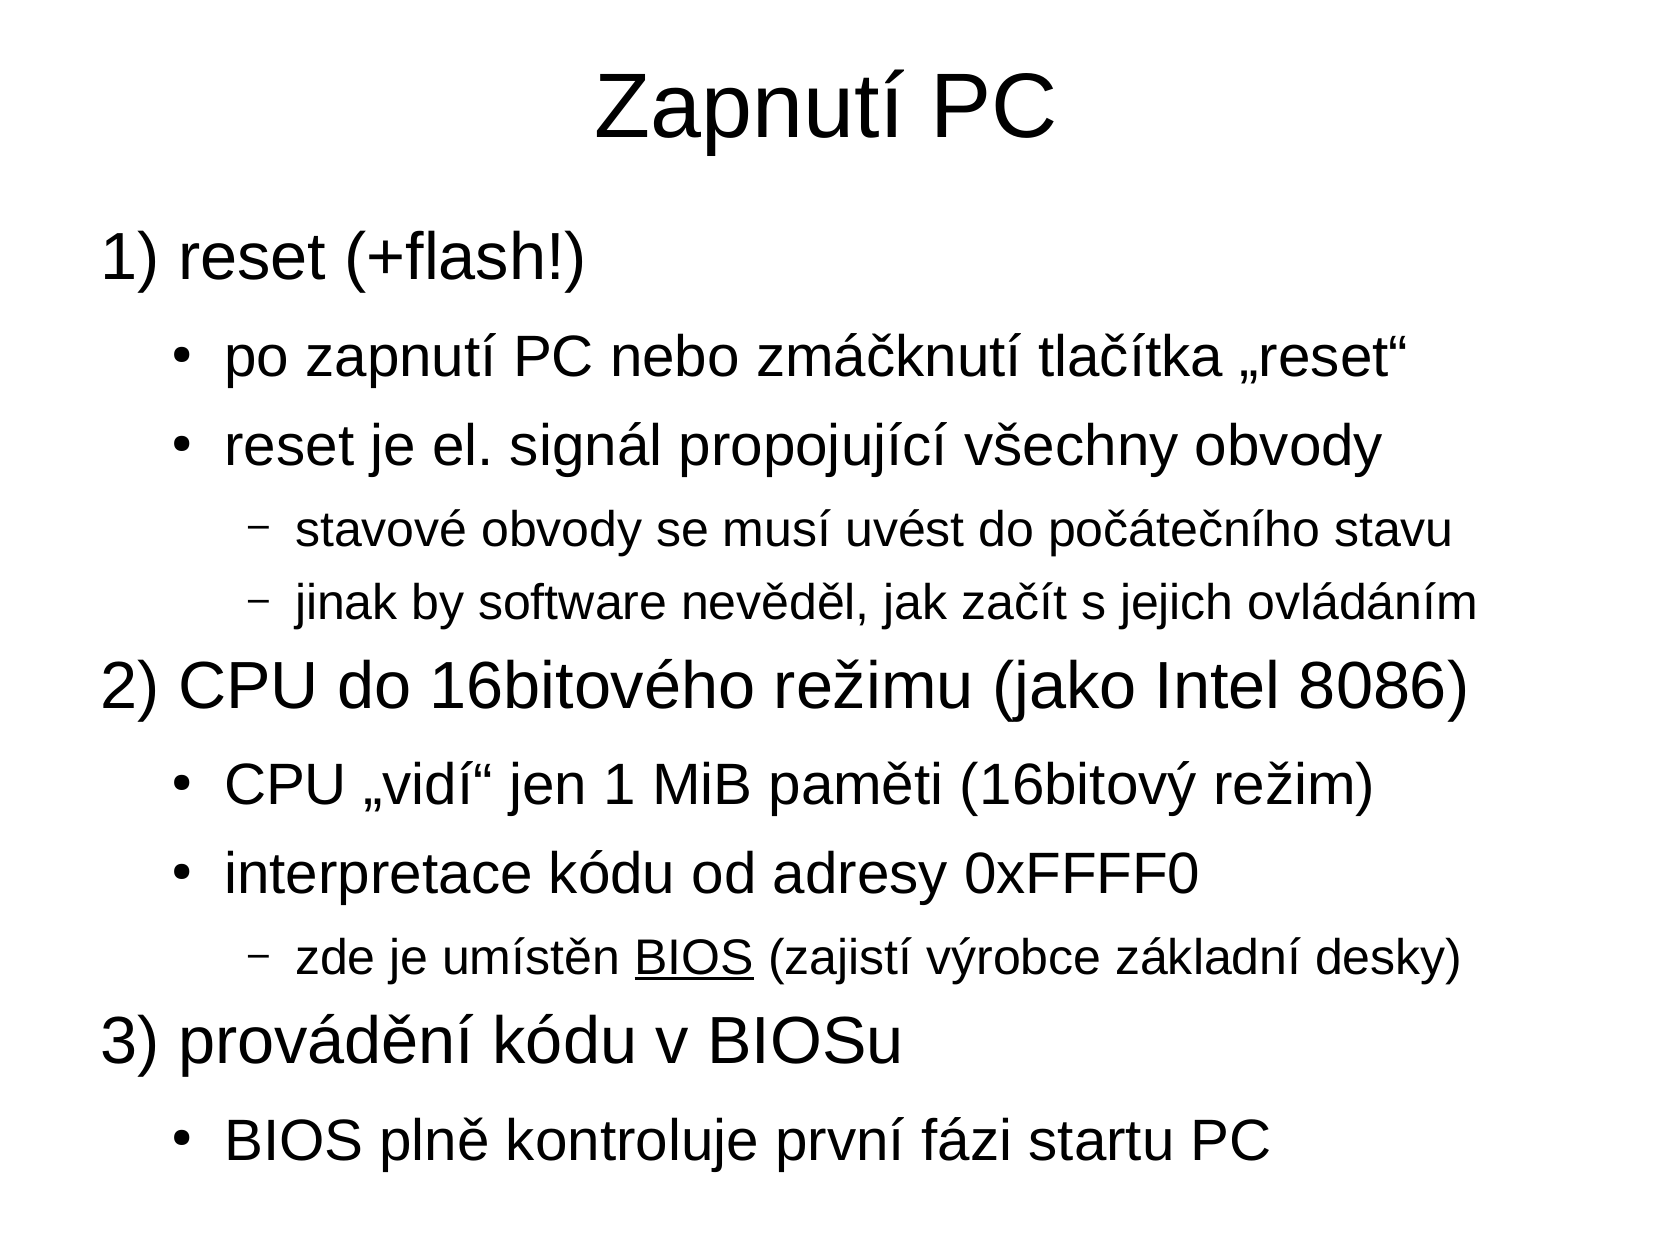

# Zapnutí PC
 reset (+flash!)
po zapnutí PC nebo zmáčknutí tlačítka „reset“
reset je el. signál propojující všechny obvody
stavové obvody se musí uvést do počátečního stavu
jinak by software nevěděl, jak začít s jejich ovládáním
 CPU do 16bitového režimu (jako Intel 8086)
CPU „vidí“ jen 1 MiB paměti (16bitový režim)
interpretace kódu od adresy 0xFFFF0
zde je umístěn BIOS (zajistí výrobce základní desky)
 provádění kódu v BIOSu
BIOS plně kontroluje první fázi startu PC